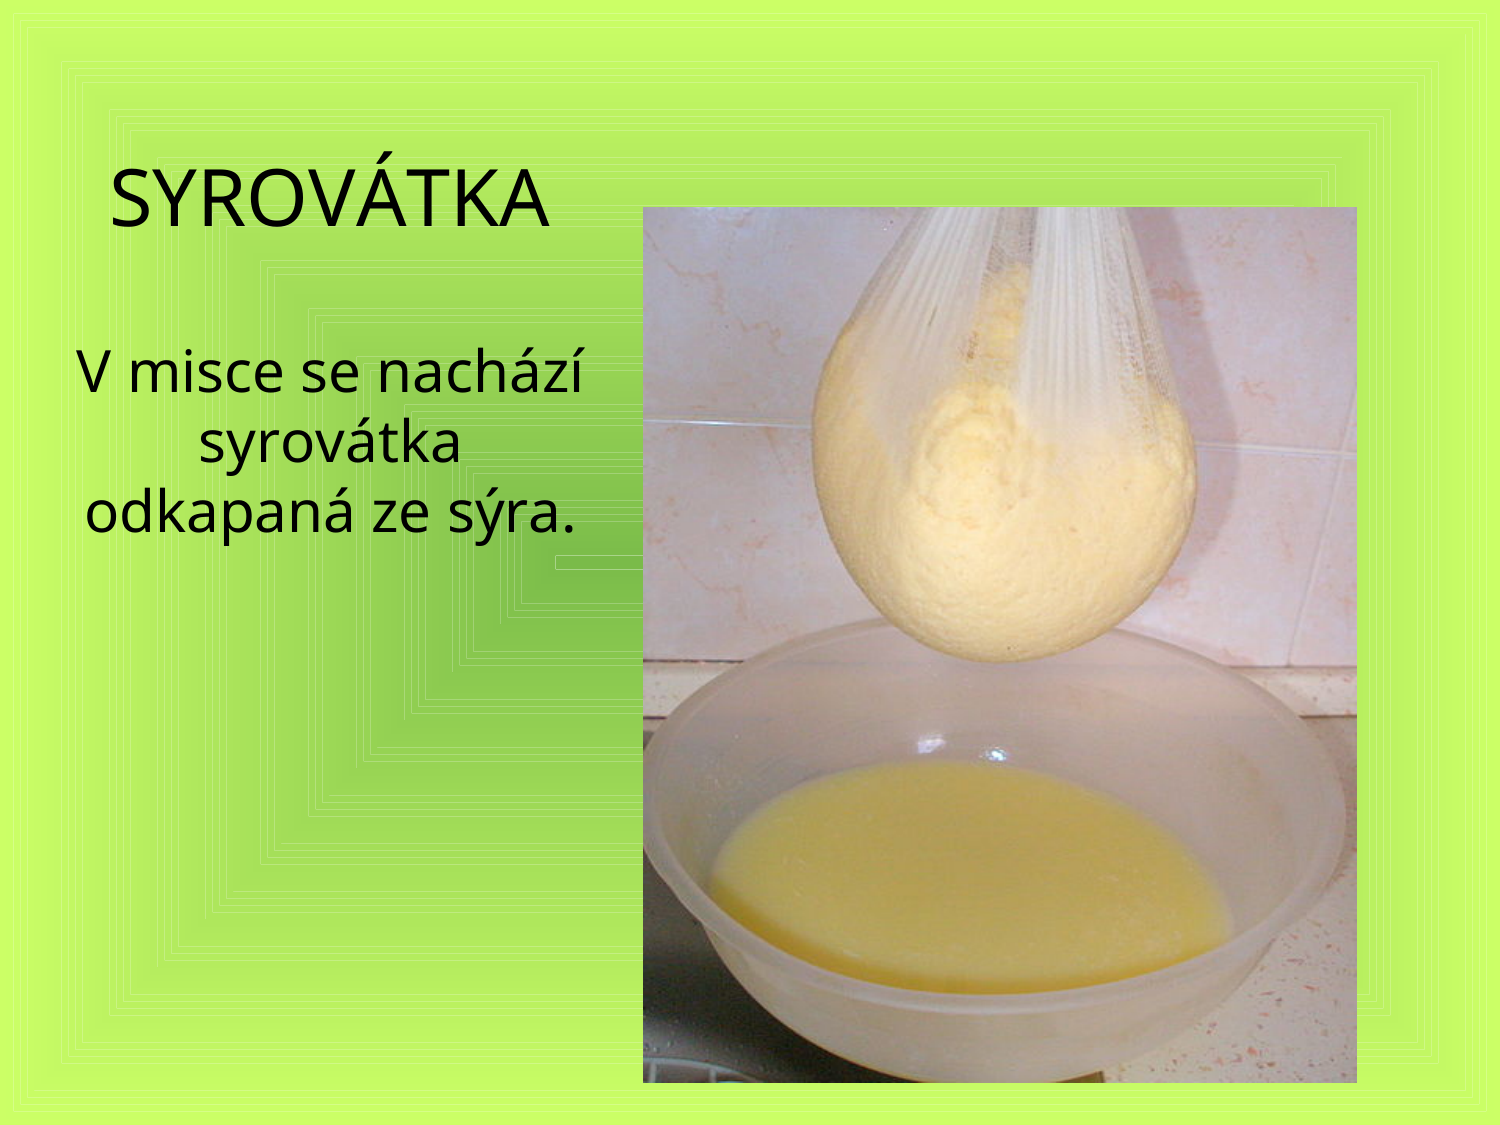

# SYROVÁTKA
V misce se nachází syrovátka odkapaná ze sýra.